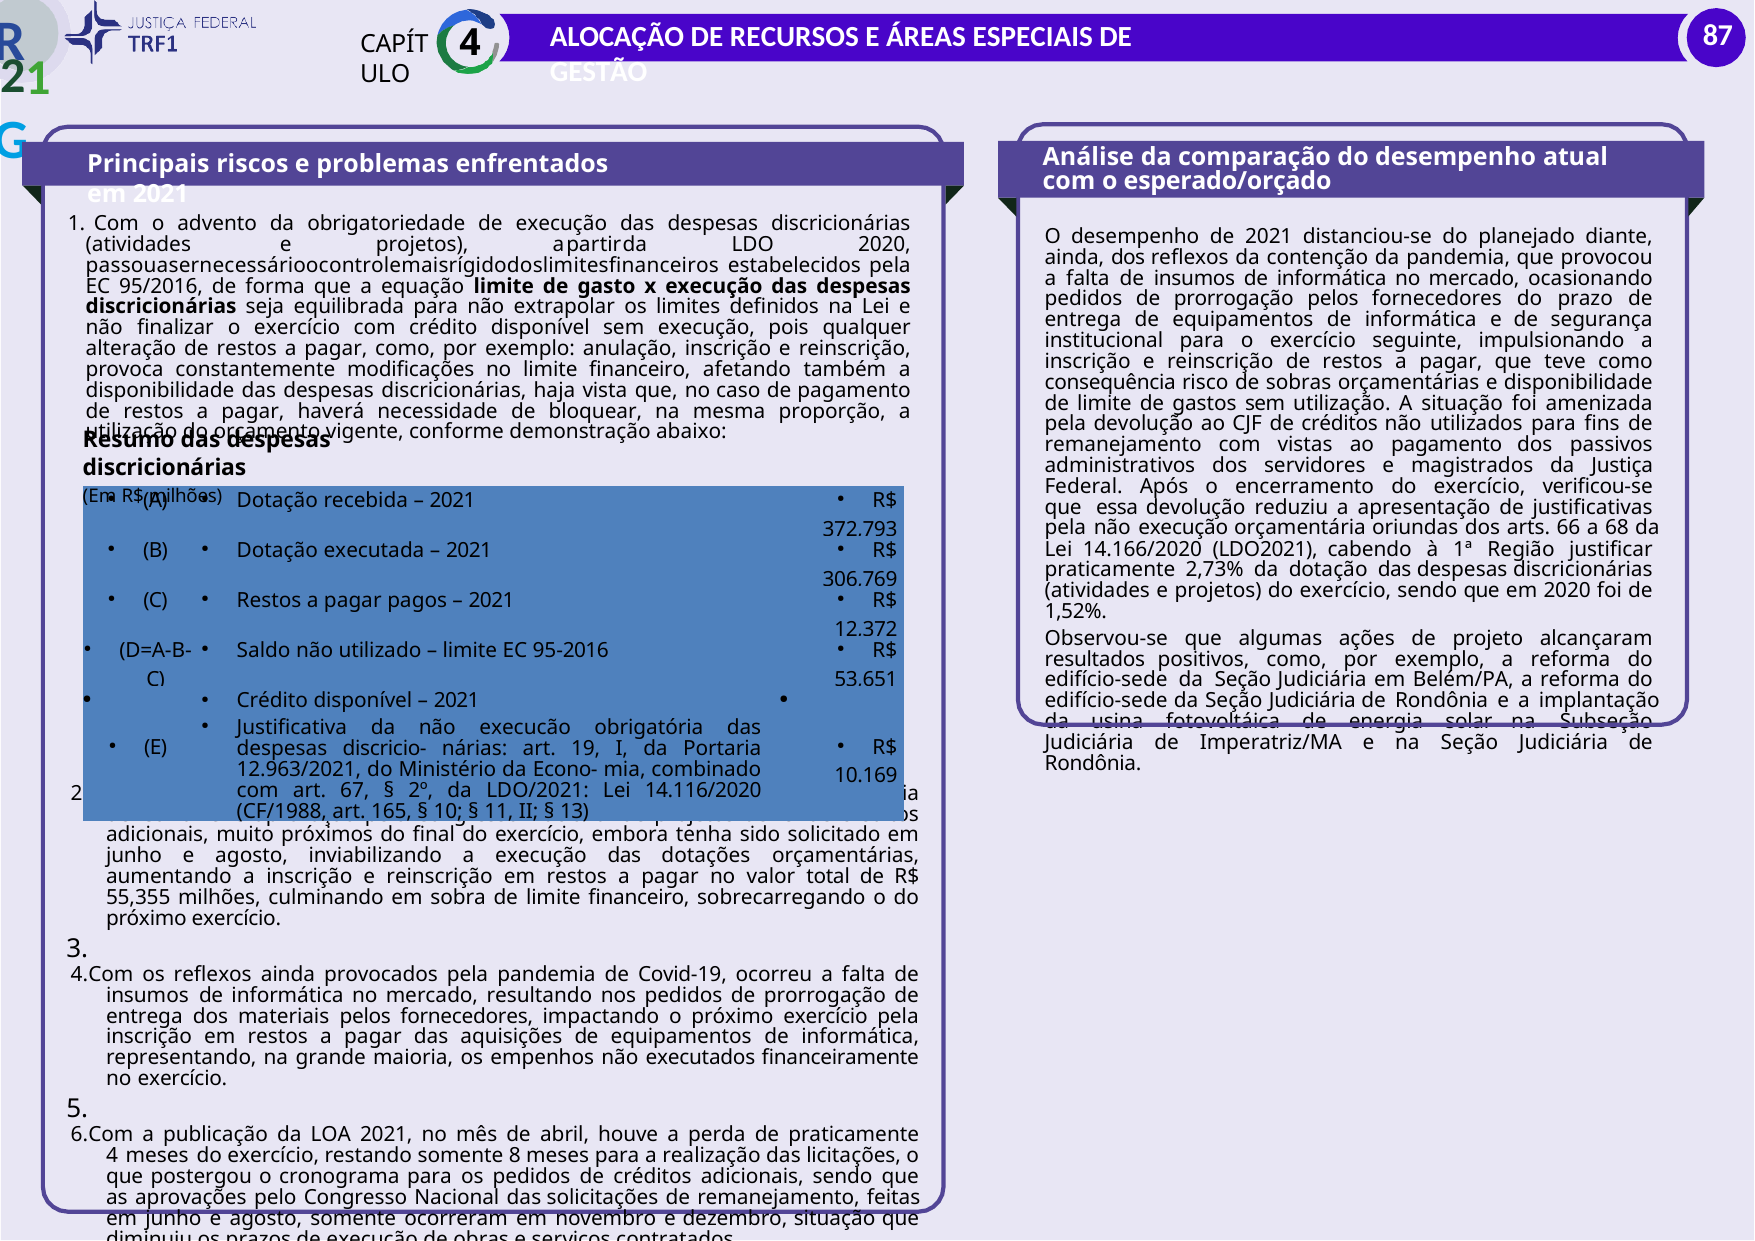

RG
87
21
ALOCAÇÃO DE RECURSOS E ÁREAS ESPECIAIS DE GESTÃO
4
CAPÍTULO
Análise da comparação do desempenho atual com o esperado/orçado
Principais riscos e problemas enfrentados em 2021
1. Com o advento da obrigatoriedade de execução das despesas discricionárias (atividades e projetos), apartirda LDO 2020, passouasernecessárioocontrolemaisrígidodoslimitesfinanceiros estabelecidos pela EC 95/2016, de forma que a equação limite de gasto x execução das despesas discricionárias seja equilibrada para não extrapolar os limites definidos na Lei e não finalizar o exercício com crédito disponível sem execução, pois qualquer alteração de restos a pagar, como, por exemplo: anulação, inscrição e reinscrição, provoca constantemente modificações no limite financeiro, afetando também a disponibilidade das despesas discricionárias, haja vista que, no caso de pagamento de restos a pagar, haverá necessidade de bloquear, na mesma proporção, a utilização do orçamento vigente, conforme demonstração abaixo:
O desempenho de 2021 distanciou-se do planejado diante, ainda, dos reflexos da contenção da pandemia, que provocou a falta de insumos de informática no mercado, ocasionando pedidos de prorrogação pelos fornecedores do prazo de entrega de equipamentos de informática e de segurança institucional para o exercício seguinte, impulsionando a inscrição e reinscrição de restos a pagar, que teve como consequência risco de sobras orçamentárias e disponibilidade de limite de gastos sem utilização. A situação foi amenizada pela devolução ao CJF de créditos não utilizados para fins de remanejamento com vistas ao pagamento dos passivos administrativos dos servidores e magistrados da Justiça Federal. Após o encerramento do exercício, verificou-se que essa devolução reduziu a apresentação de justificativas pela não execução orçamentária oriundas dos arts. 66 a 68 da Lei 14.166/2020 (LDO2021), cabendo à 1ª Região justificar praticamente 2,73% da dotação das despesas discricionárias (atividades e projetos) do exercício, sendo que em 2020 foi de 1,52%.
Observou-se que algumas ações de projeto alcançaram resultados positivos, como, por exemplo, a reforma do edifício-sede da Seção Judiciária em Belém/PA, a reforma do edifício-sede da Seção Judiciária de Rondônia e a implantação da usina fotovoltáica de energia solar na Subseção Judiciária de Imperatriz/MA e na Seção Judiciária de Rondônia.
Resumo das despesas discricionárias
(Em R$ milhões)
| (A) | Dotação recebida – 2021 | R$ 372,793 |
| --- | --- | --- |
| (B) | Dotação executada – 2021 | R$ 306,769 |
| (C) | Restos a pagar pagos – 2021 | R$ 12,372 |
| (D=A-B-C) | Saldo não utilizado – limite EC 95-2016 | R$ 53,651 |
| (E) | Crédito disponível – 2021 Justificativa da não execucão obrigatória das despesas discricio- nárias: art. 19, I, da Portaria 12.963/2021, do Ministério da Econo- mia, combinado com art. 67, § 2º, da LDO/2021: Lei 14.116/2020 (CF/1988, art. 165, § 10; § 11, II; § 13) | R$ 10.169 |
Continuação da suspensão de algumas obras e reformas em razão da pandemia de Covid-19 e aprovação pelo Congresso Nacional de projetos de lei de créditos adicionais, muito próximos do final do exercício, embora tenha sido solicitado em junho e agosto, inviabilizando a execução das dotações orçamentárias, aumentando a inscrição e reinscrição em restos a pagar no valor total de R$ 55,355 milhões, culminando em sobra de limite financeiro, sobrecarregando o do próximo exercício.
Com os reflexos ainda provocados pela pandemia de Covid-19, ocorreu a falta de insumos de informática no mercado, resultando nos pedidos de prorrogação de entrega dos materiais pelos fornecedores, impactando o próximo exercício pela inscrição em restos a pagar das aquisições de equipamentos de informática, representando, na grande maioria, os empenhos não executados financeiramente no exercício.
Com a publicação da LOA 2021, no mês de abril, houve a perda de praticamente 4 meses do exercício, restando somente 8 meses para a realização das licitações, o que postergou o cronograma para os pedidos de créditos adicionais, sendo que as aprovações pelo Congresso Nacional das solicitações de remanejamento, feitas em junho e agosto, somente ocorreram em novembro e dezembro, situação que diminuiu os prazos de execução de obras e serviços contratados.